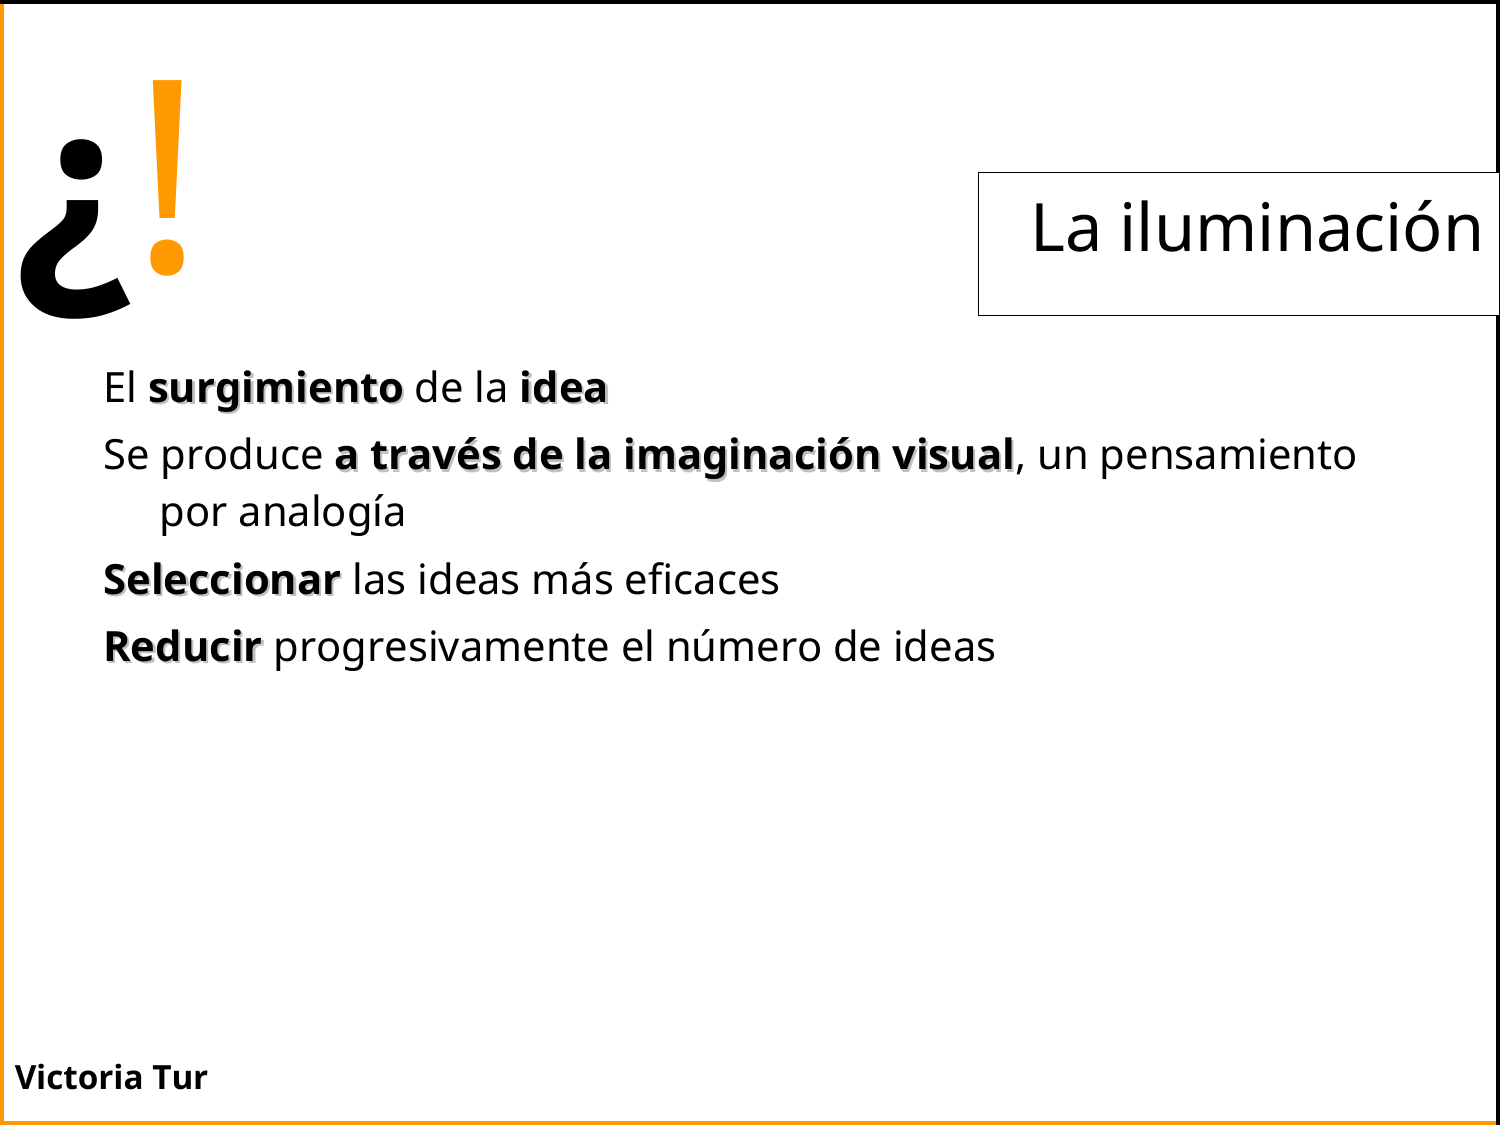

# La iluminación
El surgimiento de la idea
Se produce a través de la imaginación visual, un pensamiento por analogía
Seleccionar las ideas más eficaces
Reducir progresivamente el número de ideas